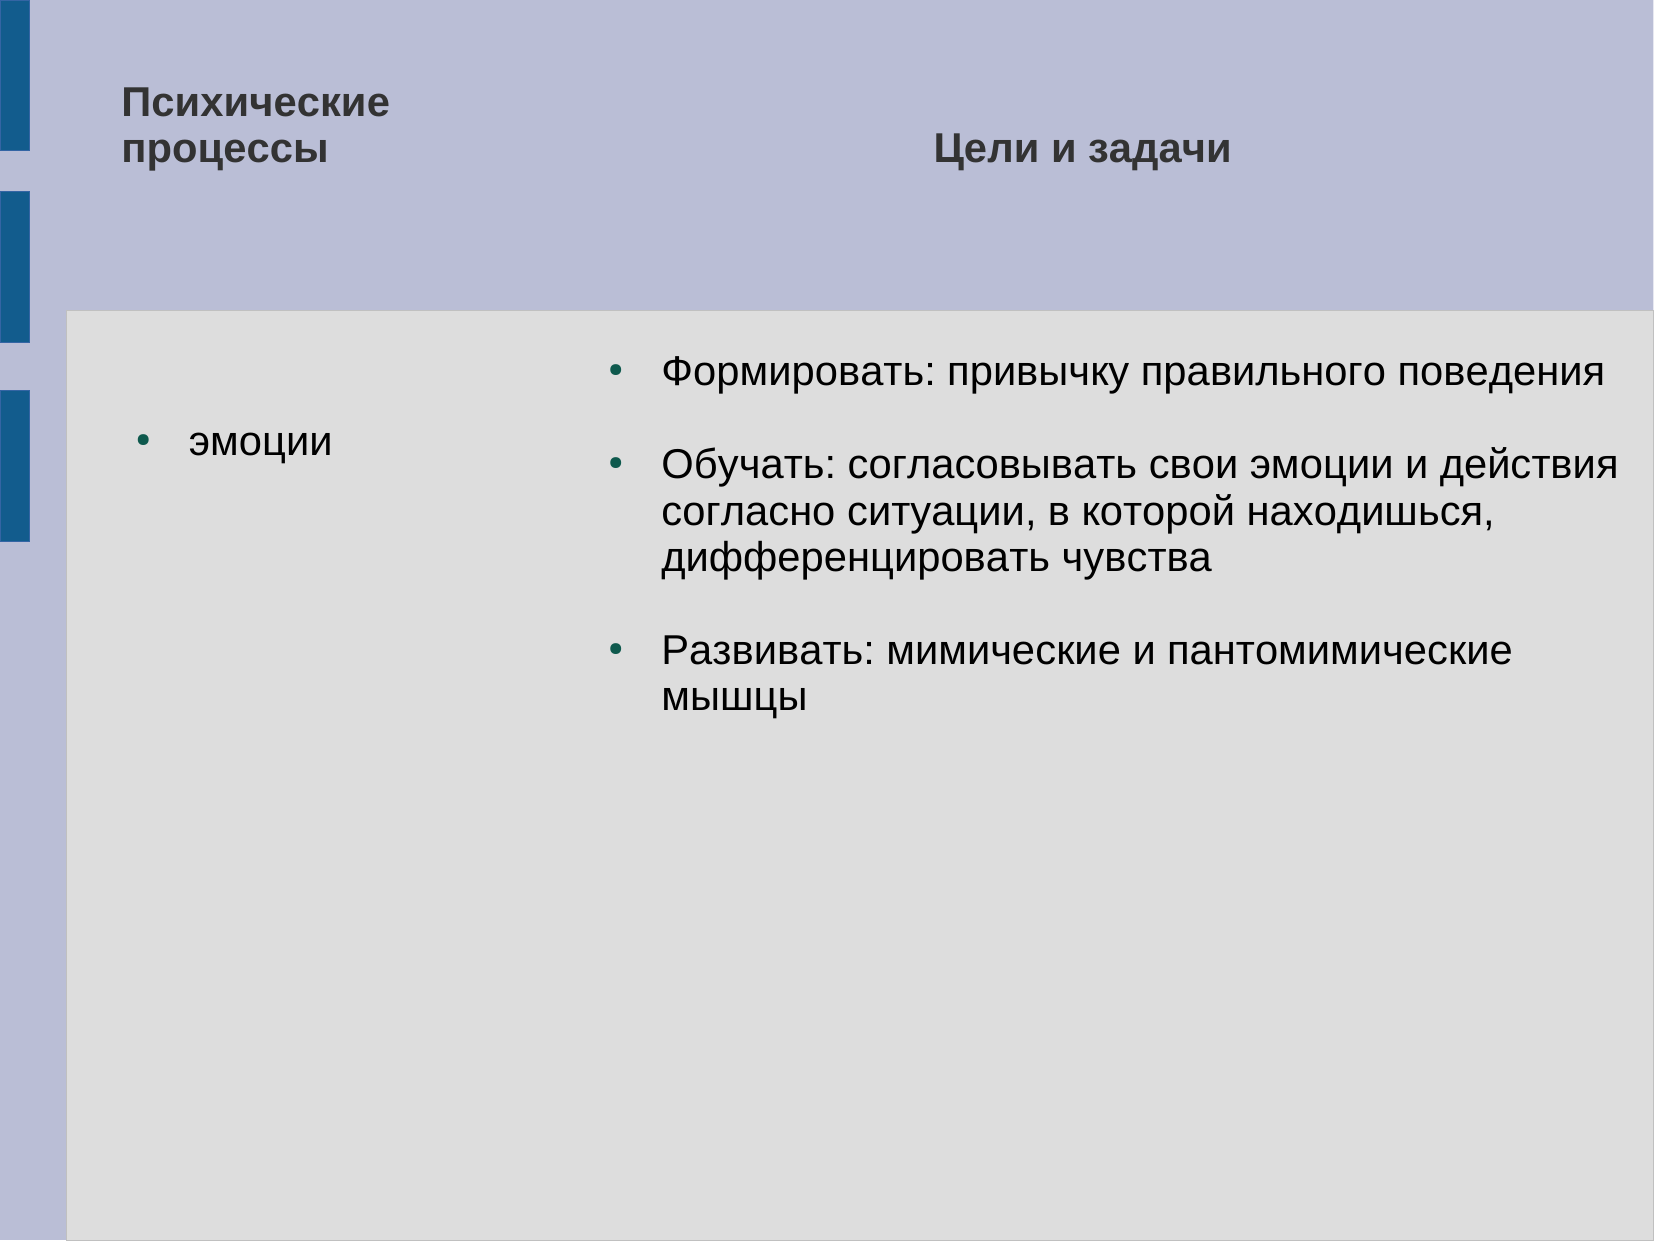

# Психические процессы									Цели и задачи
эмоции
Формировать: привычку правильного поведения
Обучать: согласовывать свои эмоции и действия согласно ситуации, в которой находишься, дифференцировать чувства
Развивать: мимические и пантомимические мышцы